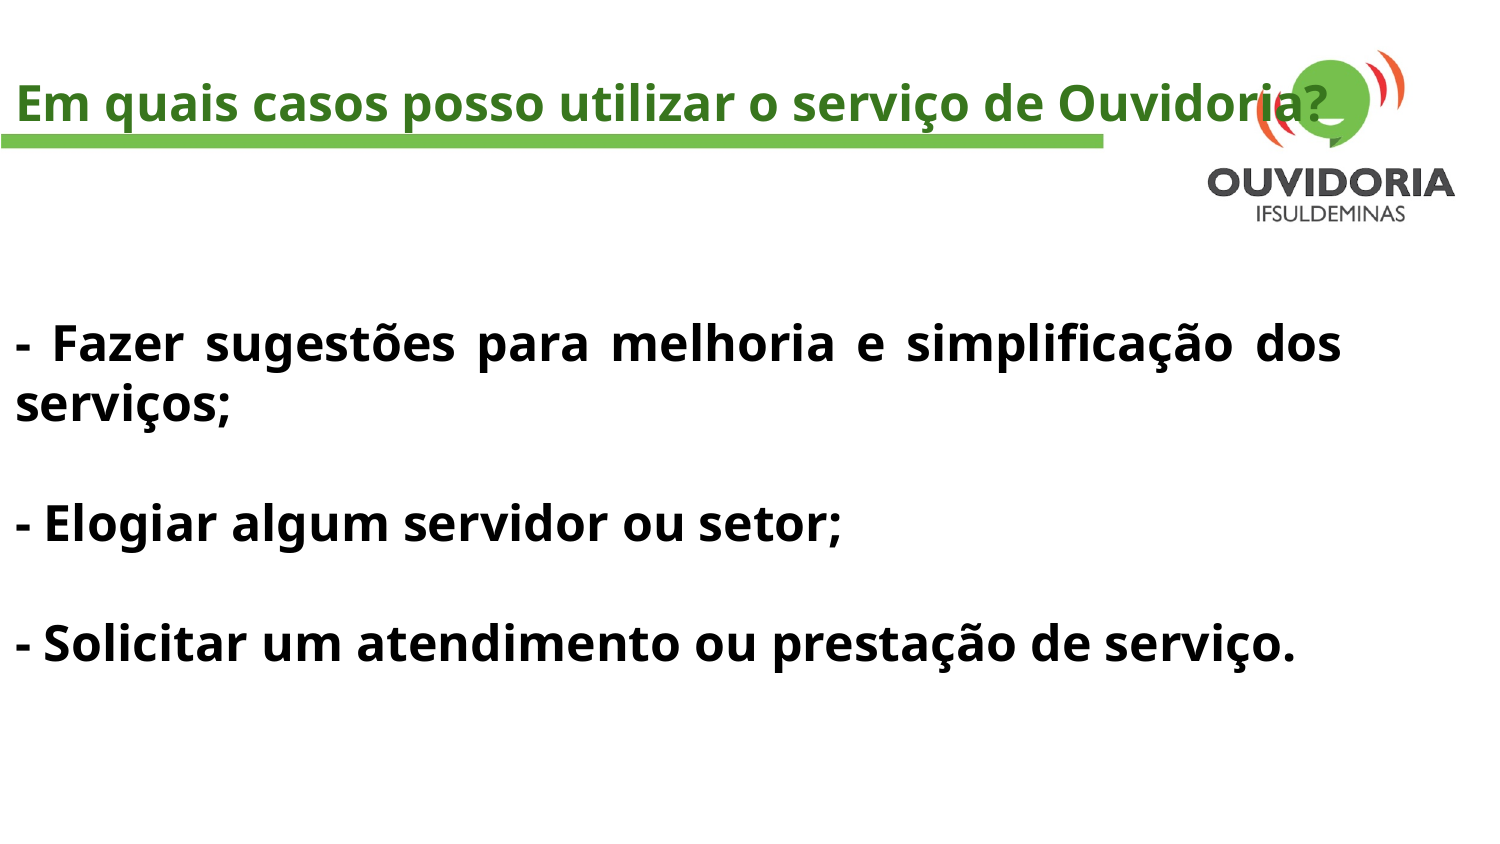

Em quais casos posso utilizar o serviço de Ouvidoria?
- Fazer sugestões para melhoria e simplificação dos serviços;
- Elogiar algum servidor ou setor;
- Solicitar um atendimento ou prestação de serviço.
#